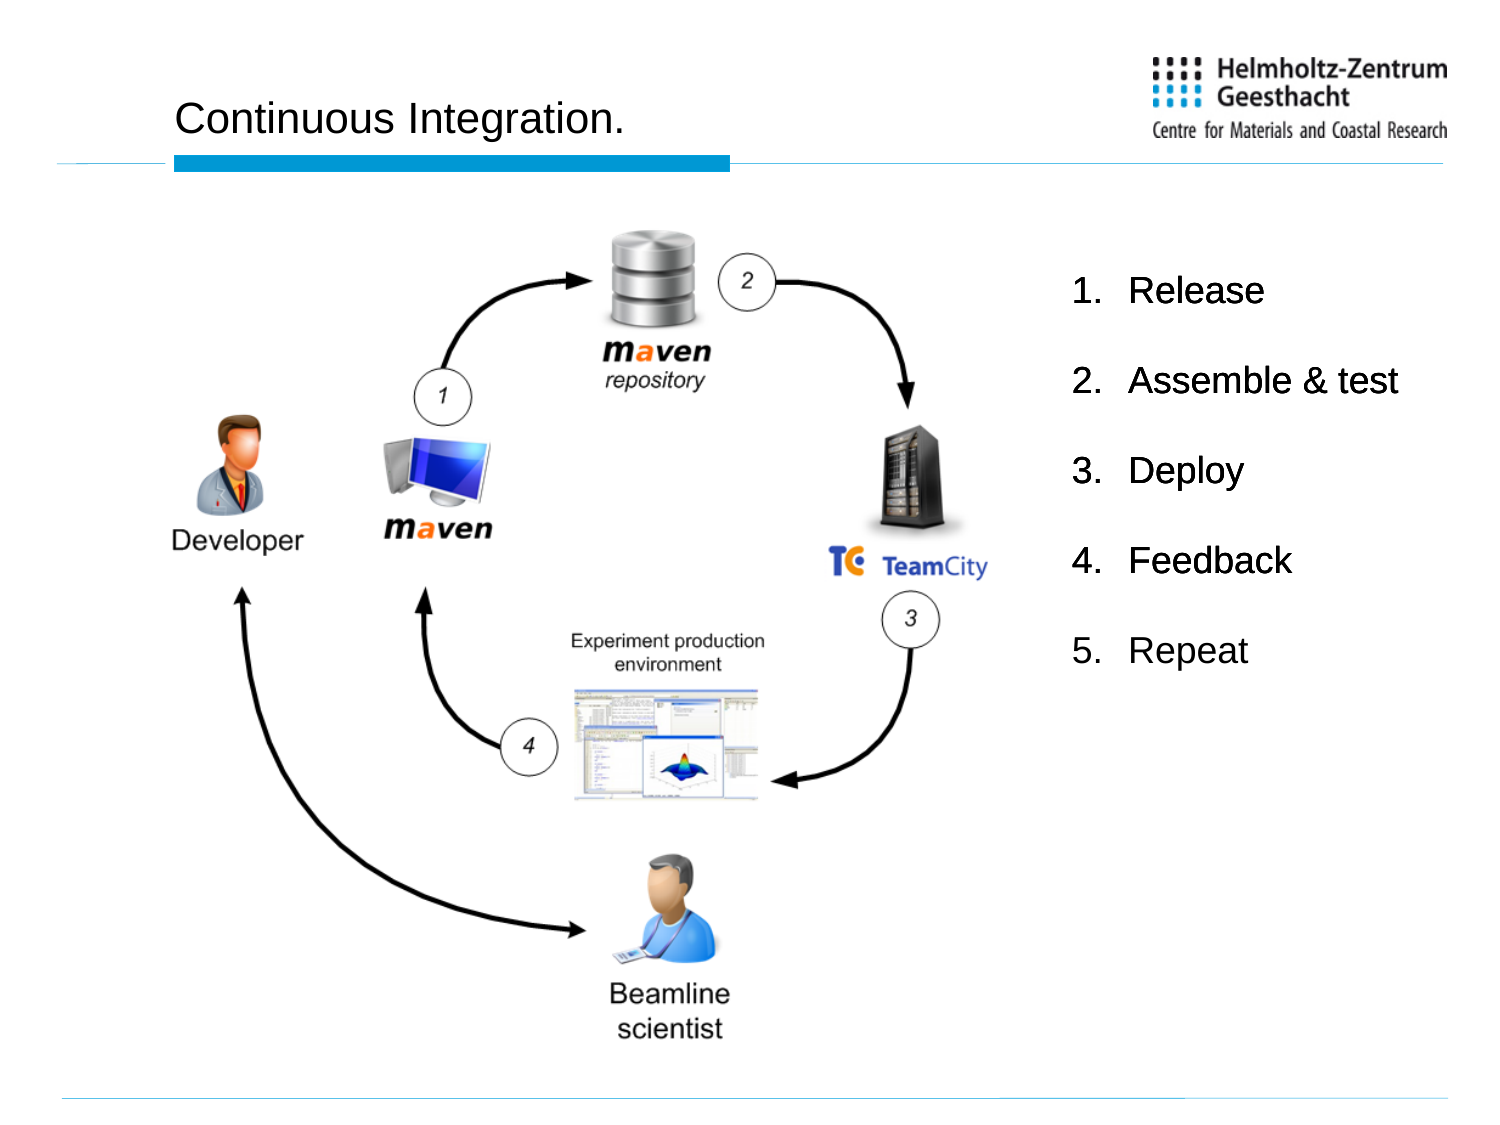

Continuous Integration.
Release
Assemble & test
Deploy
Feedback
Repeat
Release
Assemble & test
Deploy
Feedback
Release
Assemble & test
Deploy
Feedback